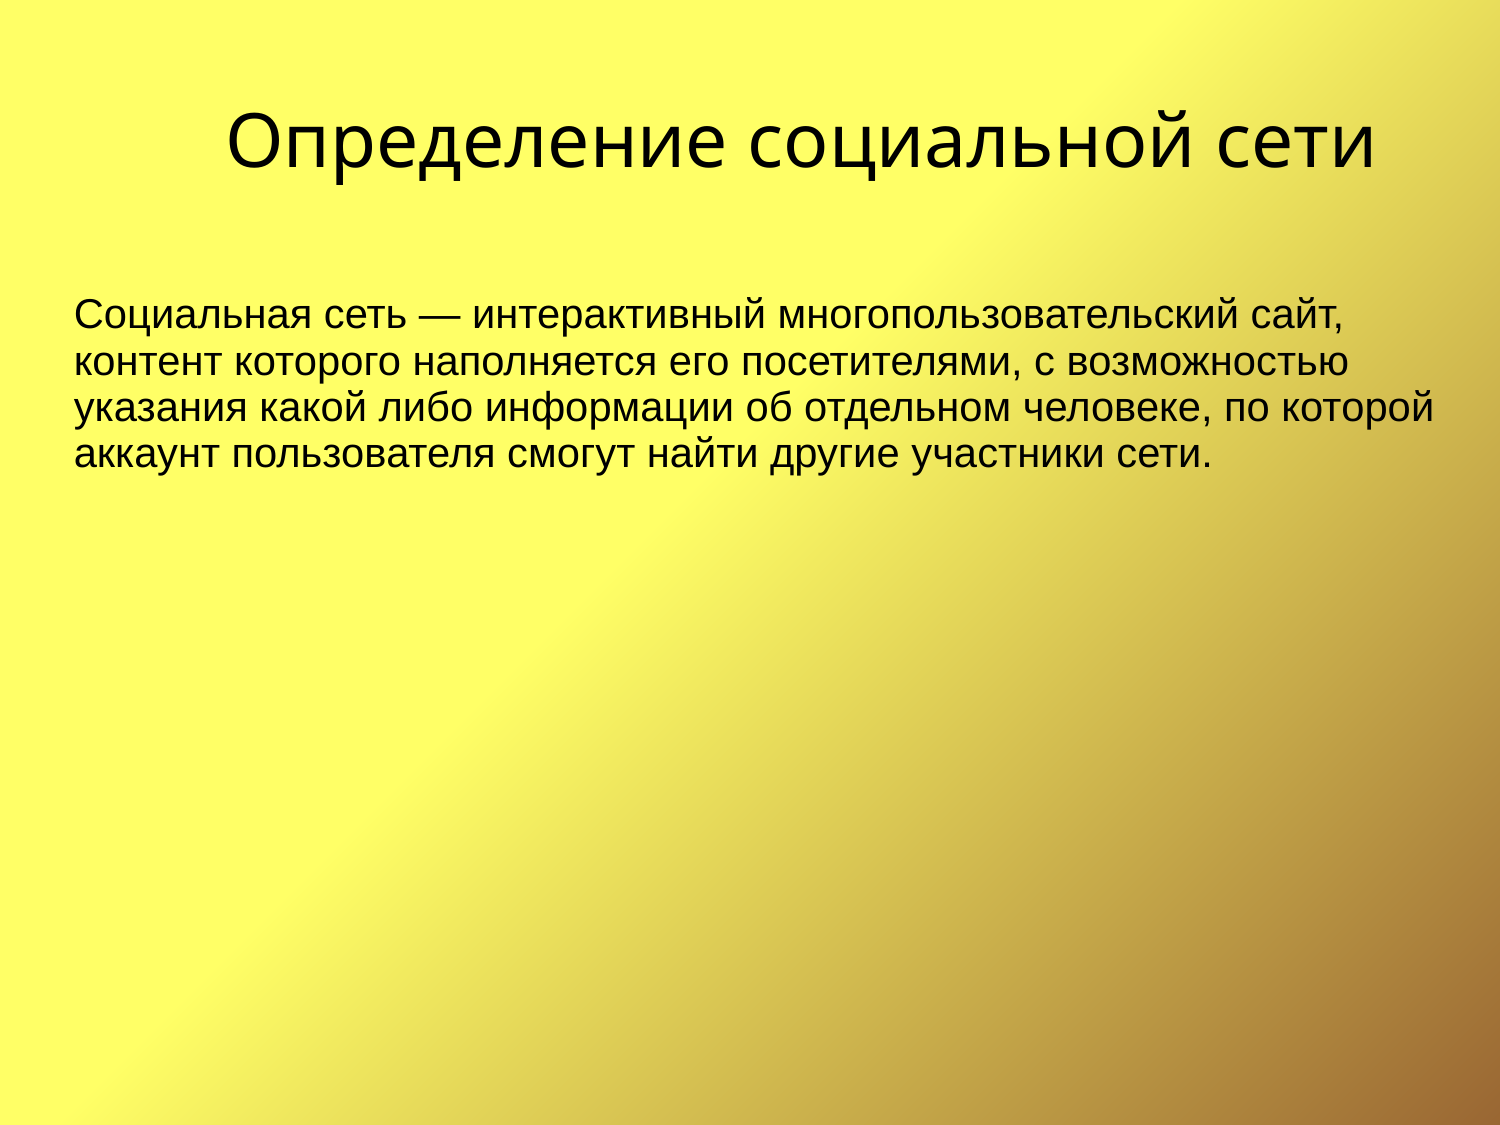

# Определение социальной сети
Социальная сеть — интерактивный многопользовательский сайт, контент которого наполняется его посетителями, с возможностью указания какой либо информации об отдельном человеке, по которой аккаунт пользователя смогут найти другие участники сети.